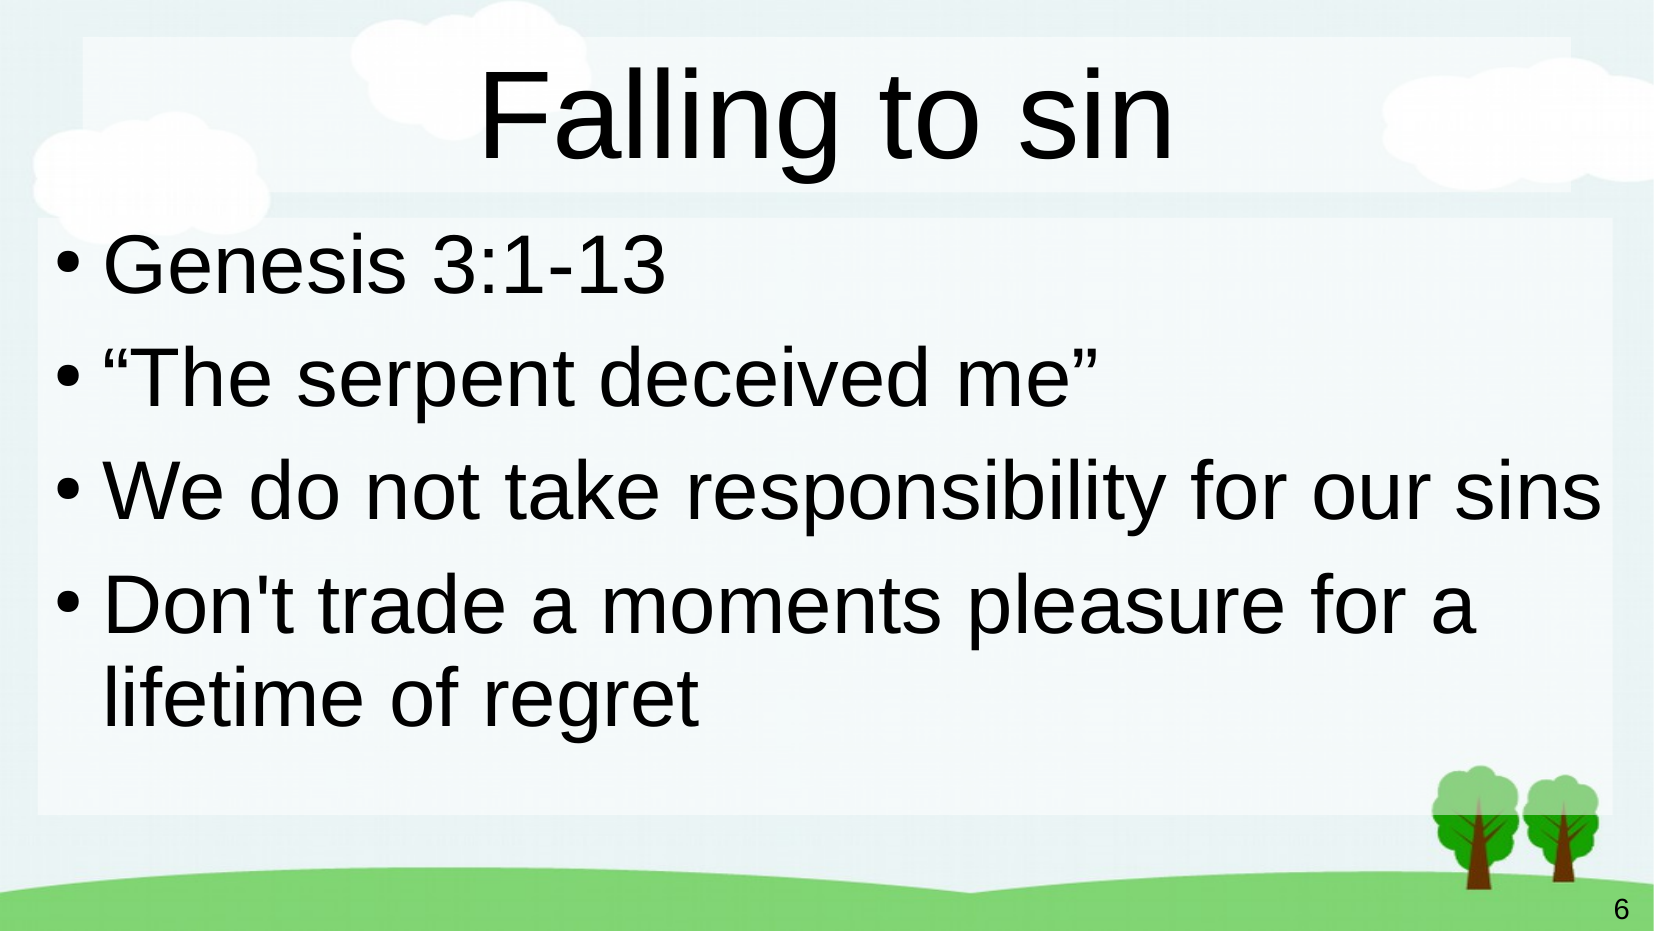

# Falling to sin
Genesis 3:1-13
“The serpent deceived me”
We do not take responsibility for our sins
Don't trade a moments pleasure for a lifetime of regret
6